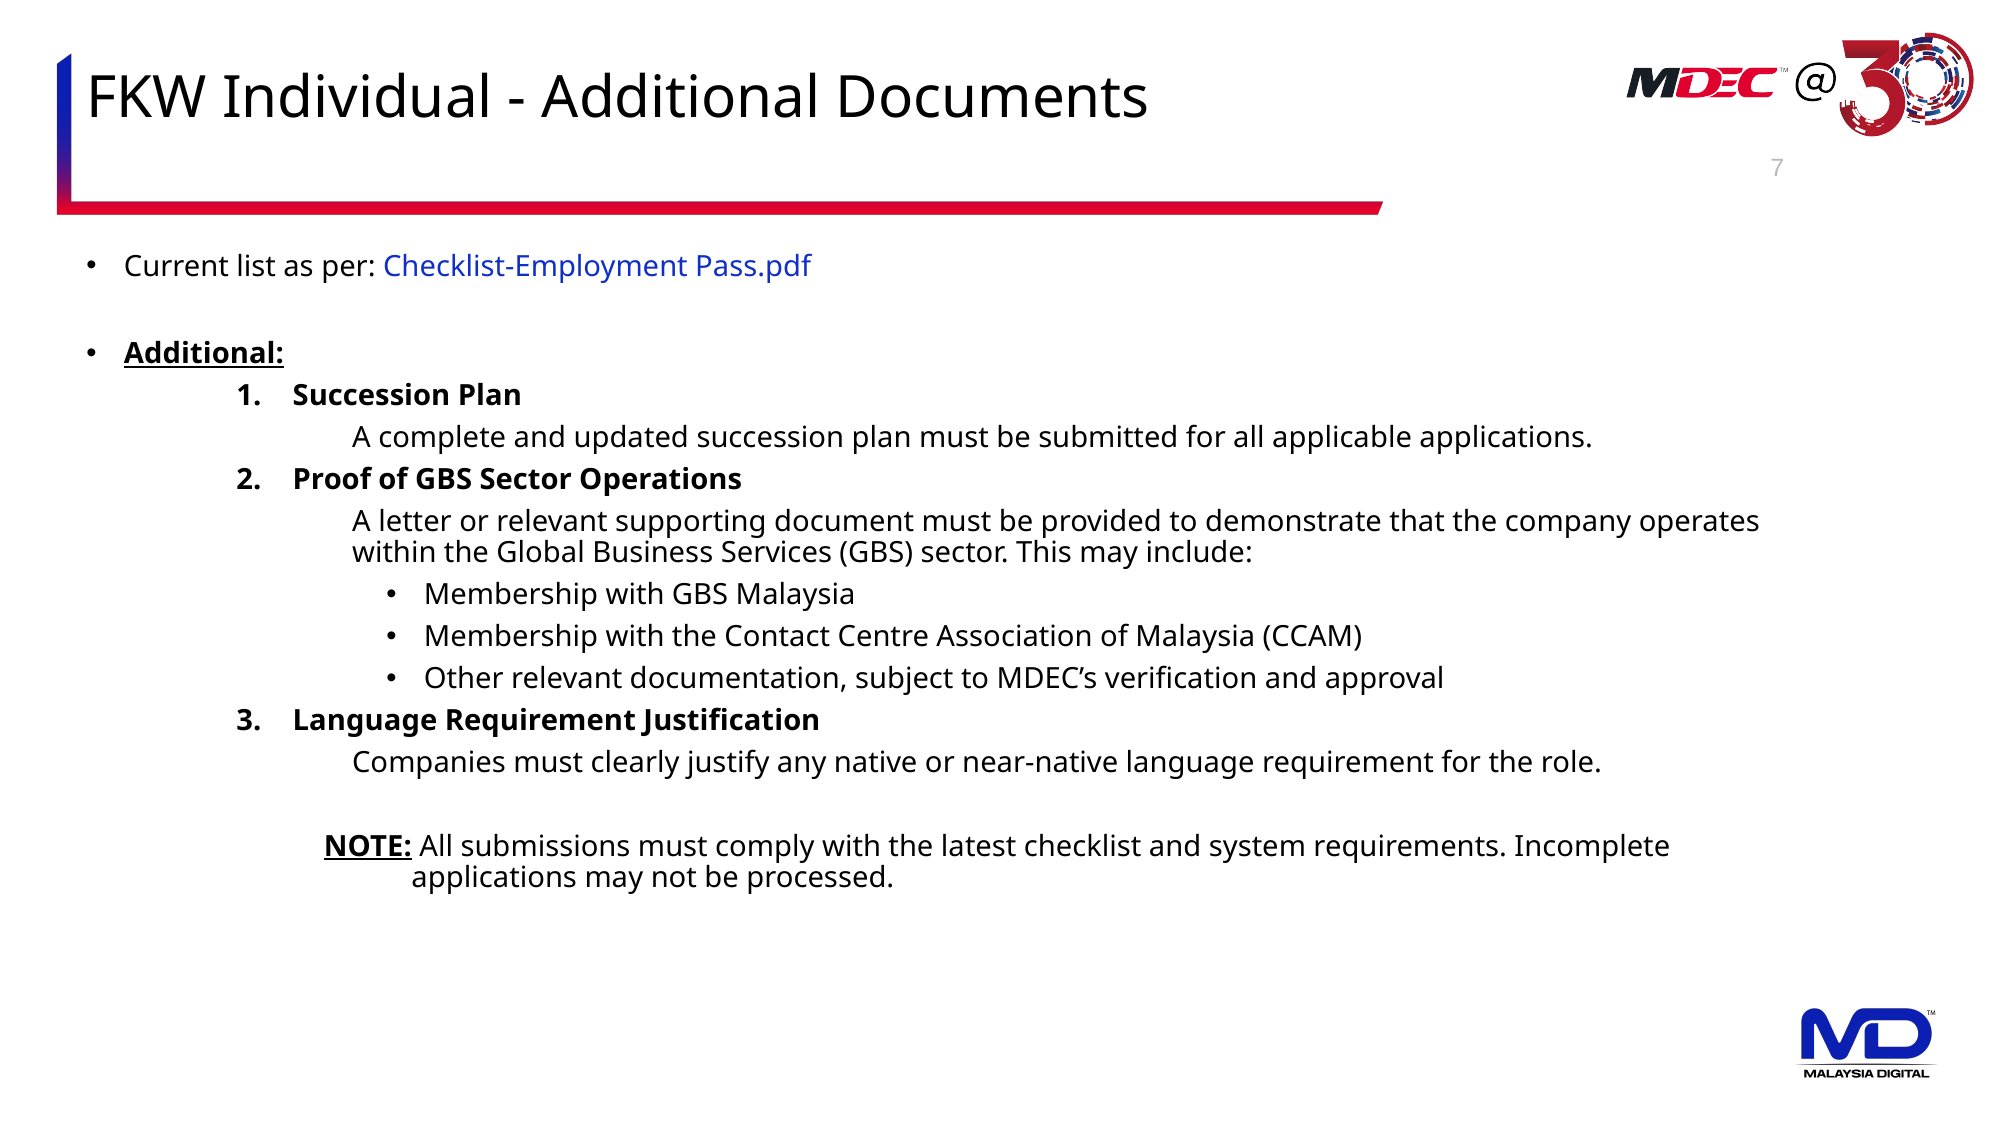

# FKW Individual - Additional Documents
Current list as per: Checklist-Employment Pass.pdf
Additional:
Succession Plan
A complete and updated succession plan must be submitted for all applicable applications.
Proof of GBS Sector Operations
A letter or relevant supporting document must be provided to demonstrate that the company operates within the Global Business Services (GBS) sector. This may include:
Membership with GBS Malaysia
Membership with the Contact Centre Association of Malaysia (CCAM)
Other relevant documentation, subject to MDEC’s verification and approval
Language Requirement Justification
Companies must clearly justify any native or near-native language requirement for the role.
NOTE: All submissions must comply with the latest checklist and system requirements. Incomplete applications may not be processed.